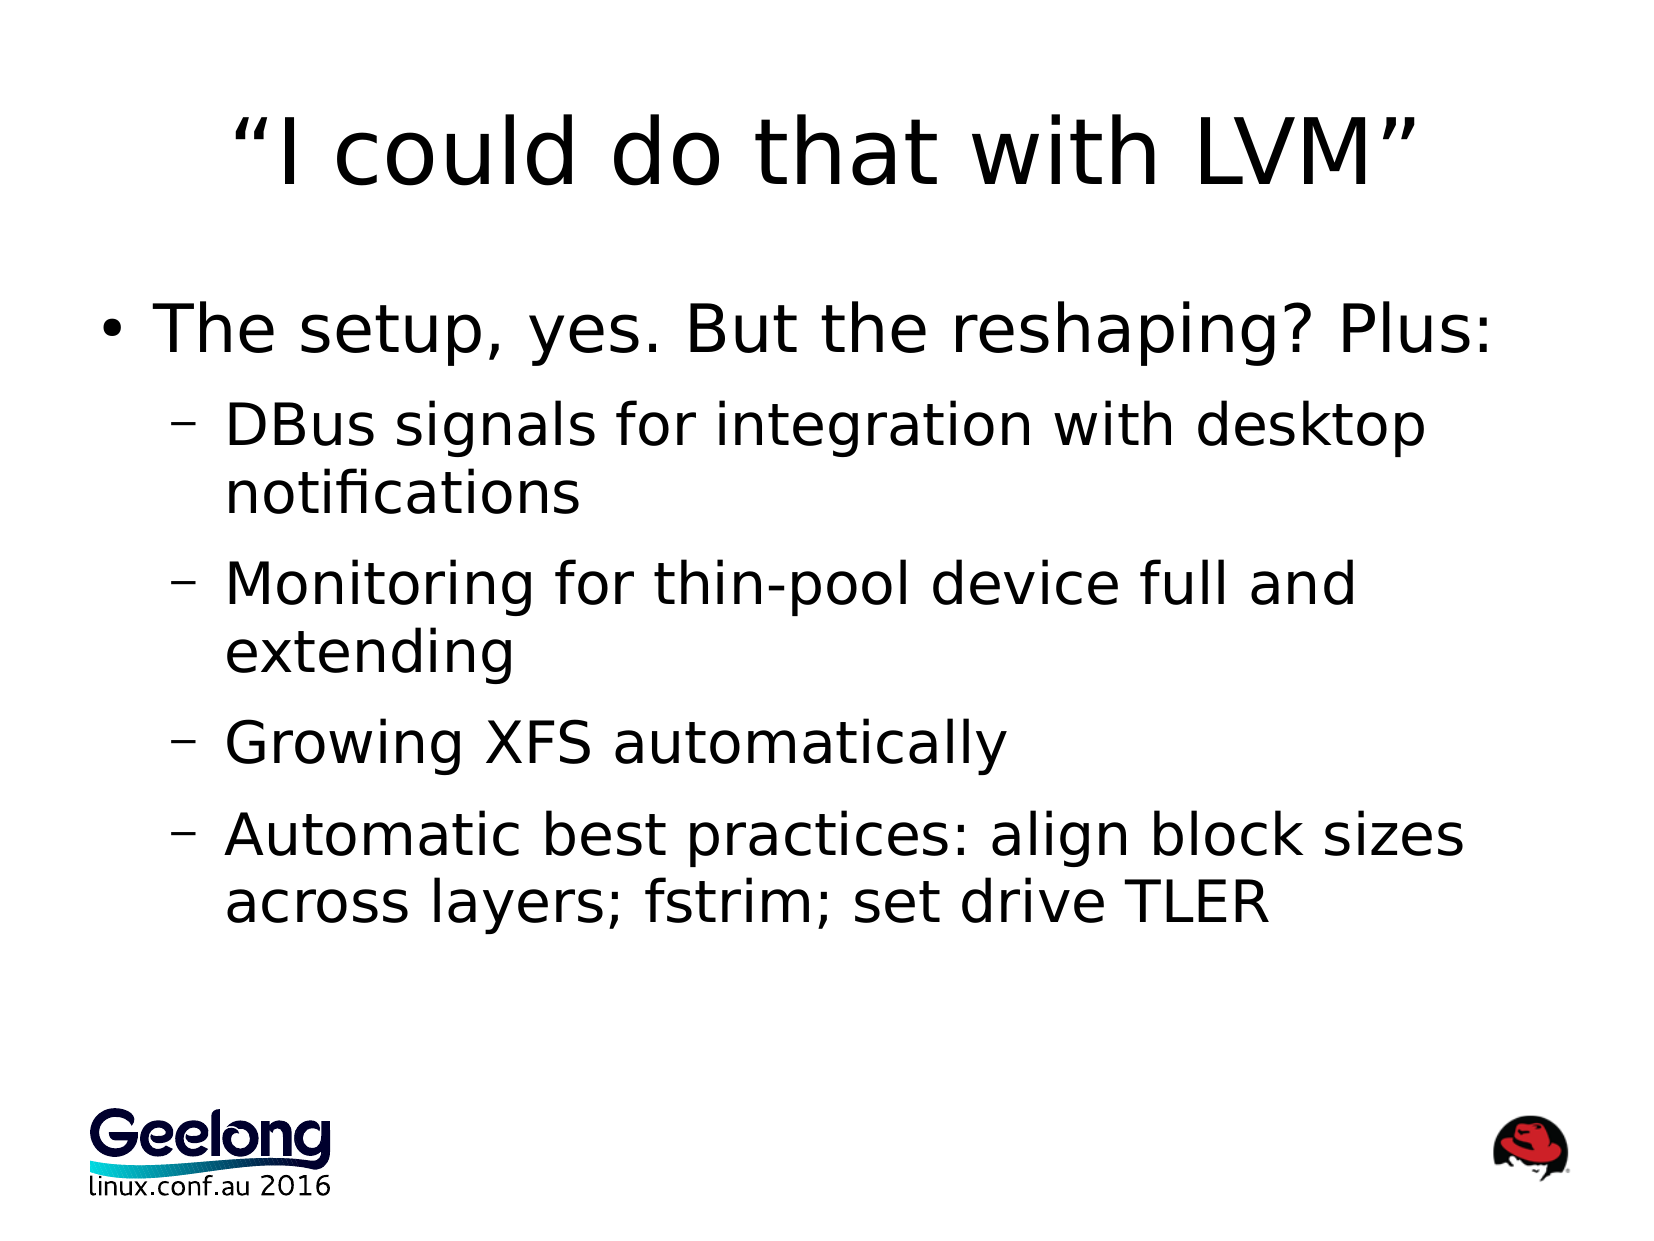

# “I could do that with LVM”
The setup, yes. But the reshaping? Plus:
DBus signals for integration with desktop notifications
Monitoring for thin-pool device full and extending
Growing XFS automatically
Automatic best practices: align block sizes across layers; fstrim; set drive TLER